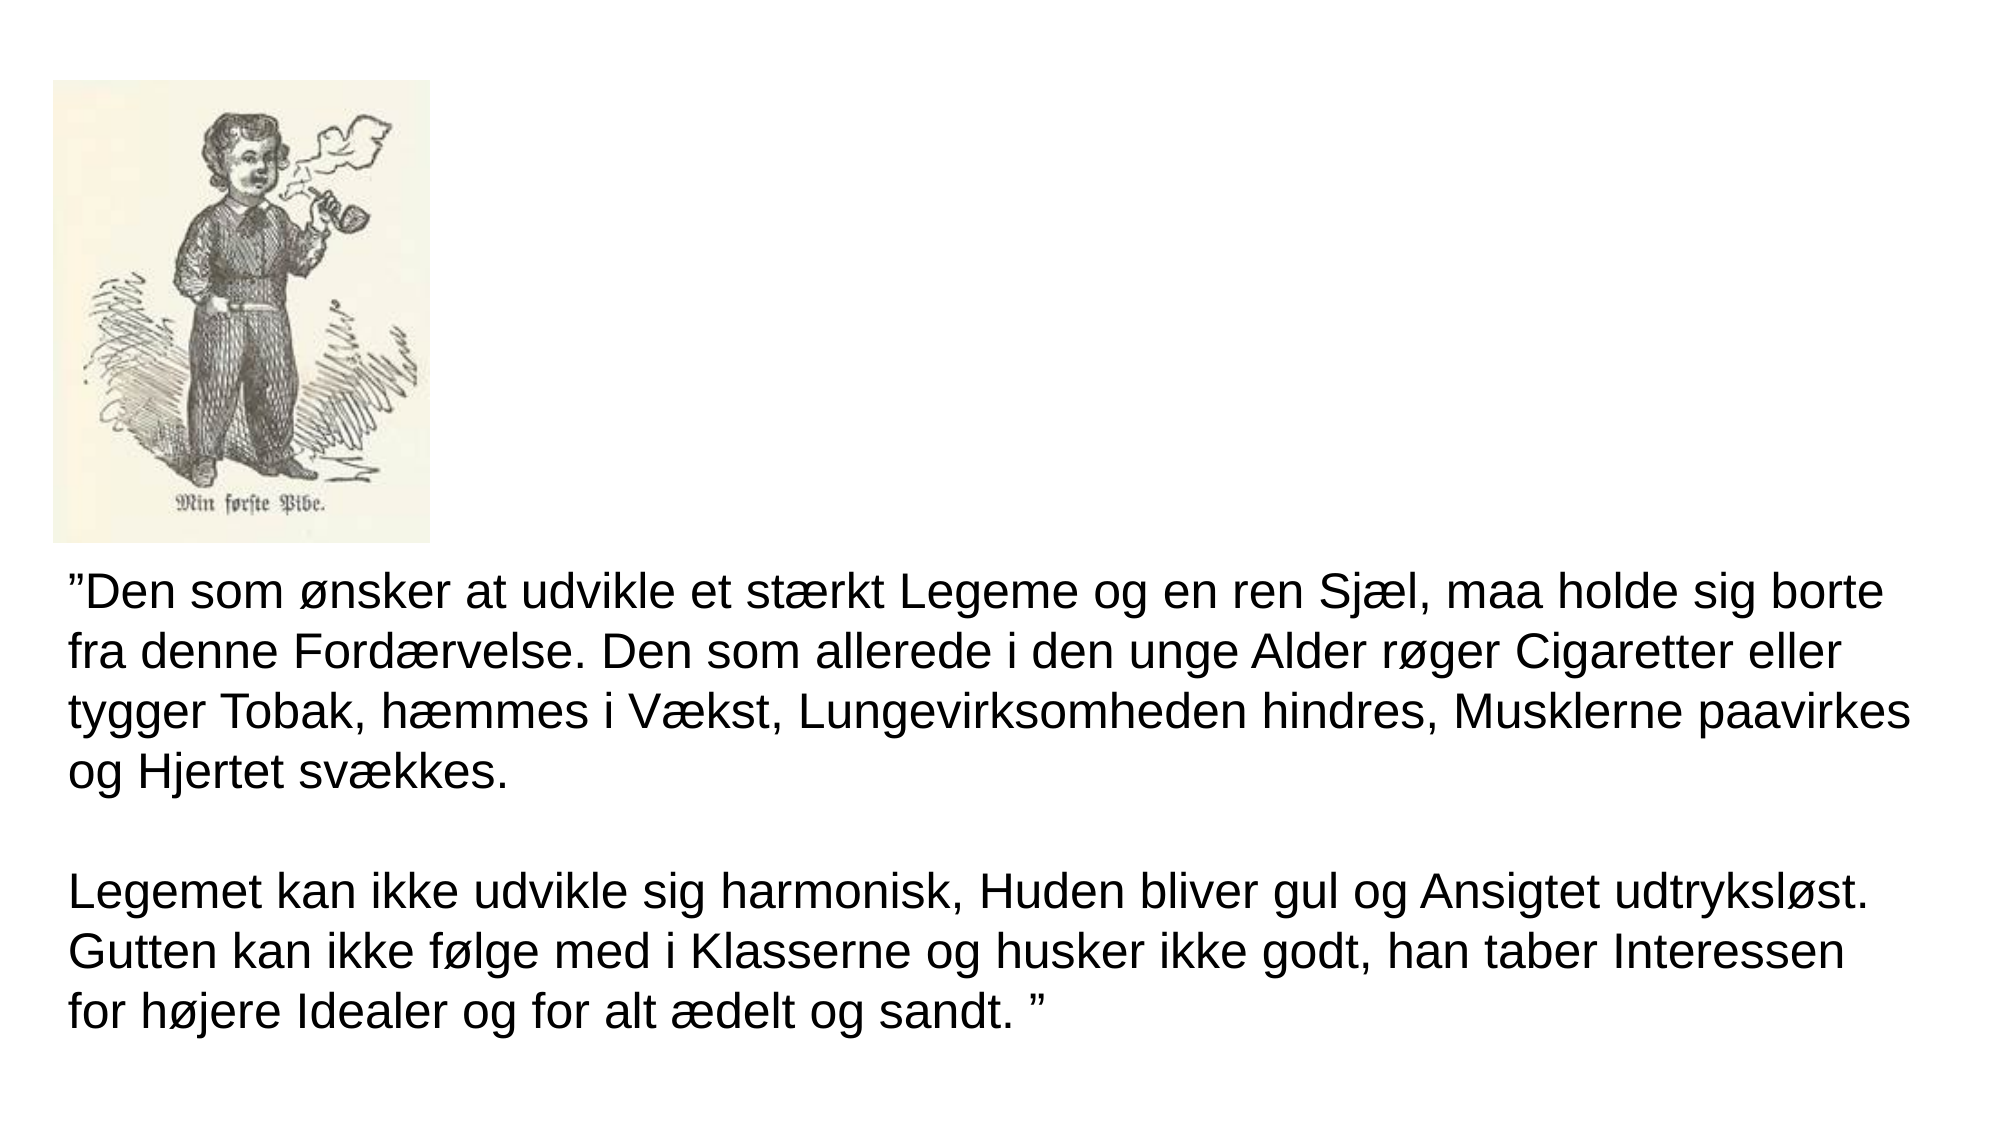

”Den som ønsker at udvikle et stærkt Legeme og en ren Sjæl, maa holde sig borte
fra denne Fordærvelse. Den som allerede i den unge Alder røger Cigaretter eller
tygger Tobak, hæmmes i Vækst, Lungevirksomheden hindres, Musklerne paavirkes
og Hjertet svækkes.
Legemet kan ikke udvikle sig harmonisk, Huden bliver gul og Ansigtet udtryksløst.
Gutten kan ikke følge med i Klasserne og husker ikke godt, han taber Interessen
for højere Idealer og for alt ædelt og sandt. ”